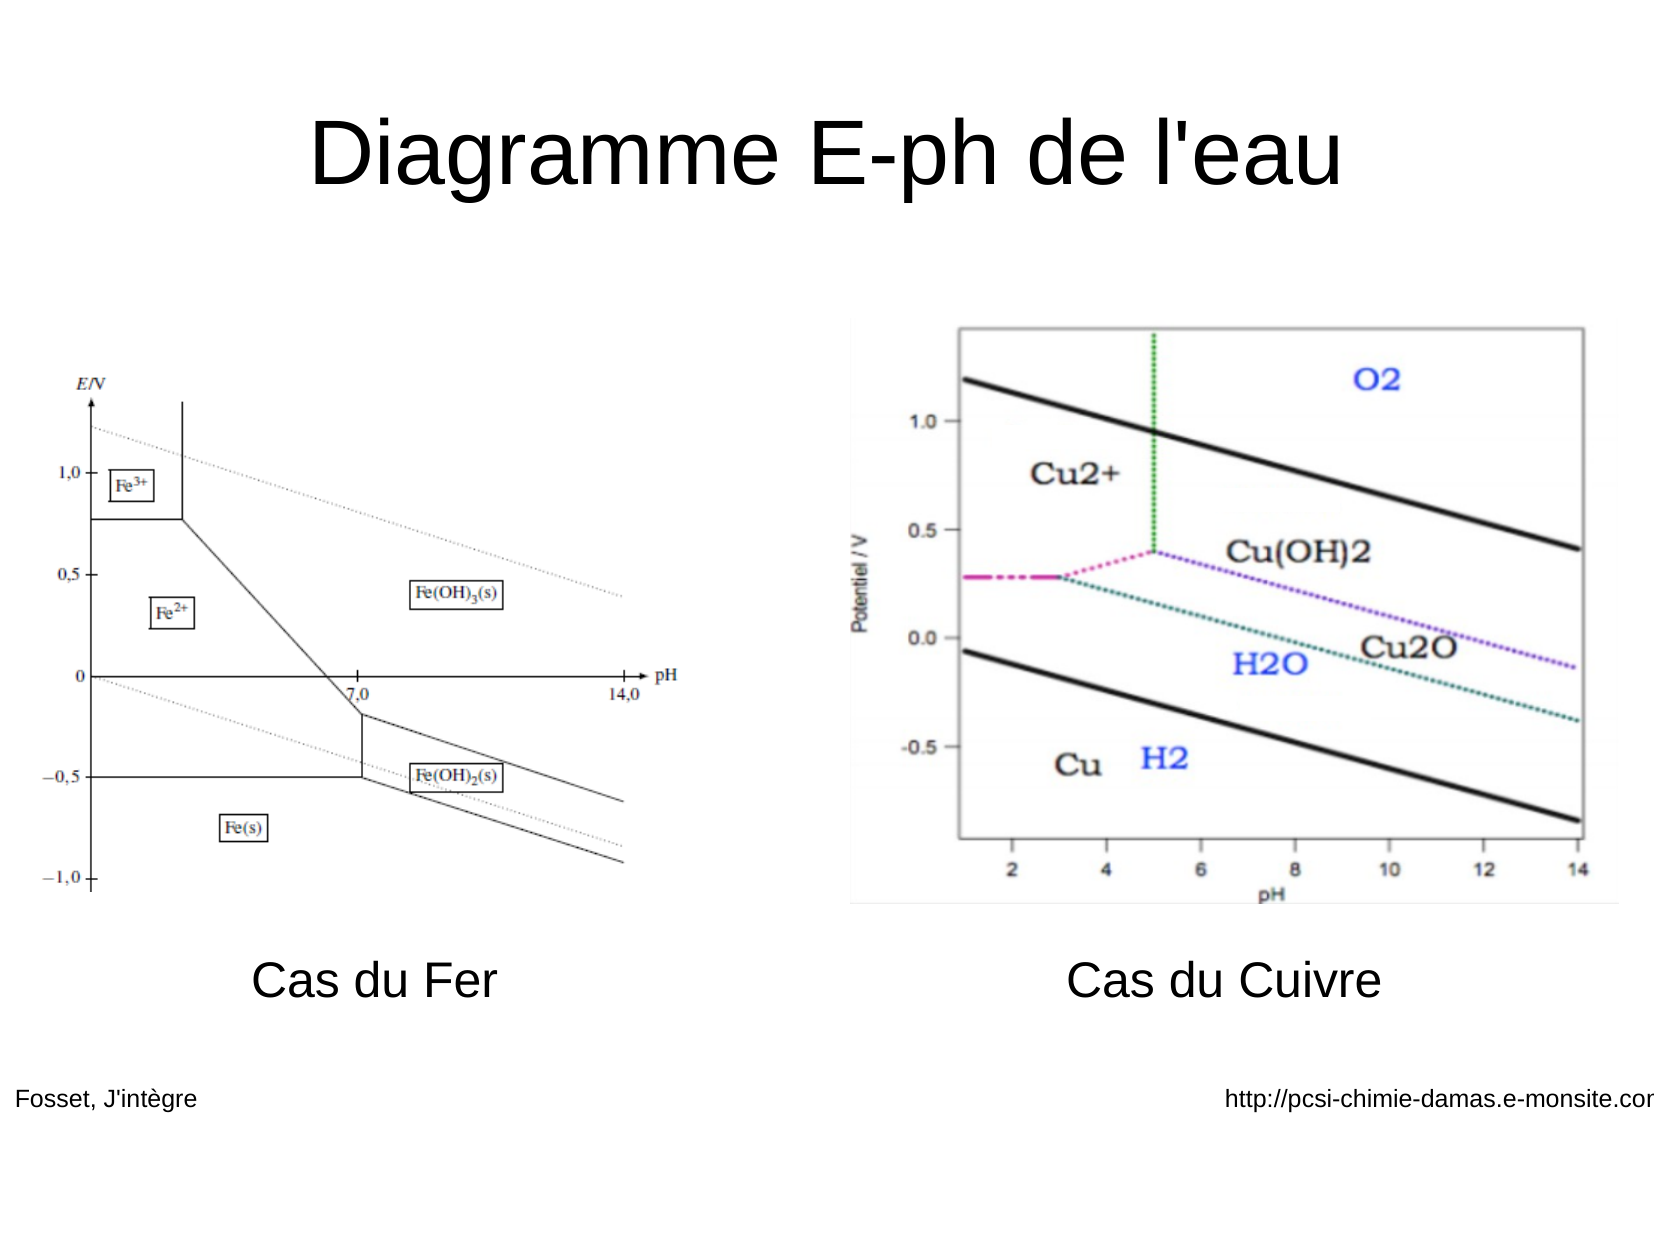

# Diagramme E-ph de l'eau
Cas du Fer
Cas du Cuivre
Fosset, J'intègre
http://pcsi-chimie-damas.e-monsite.com